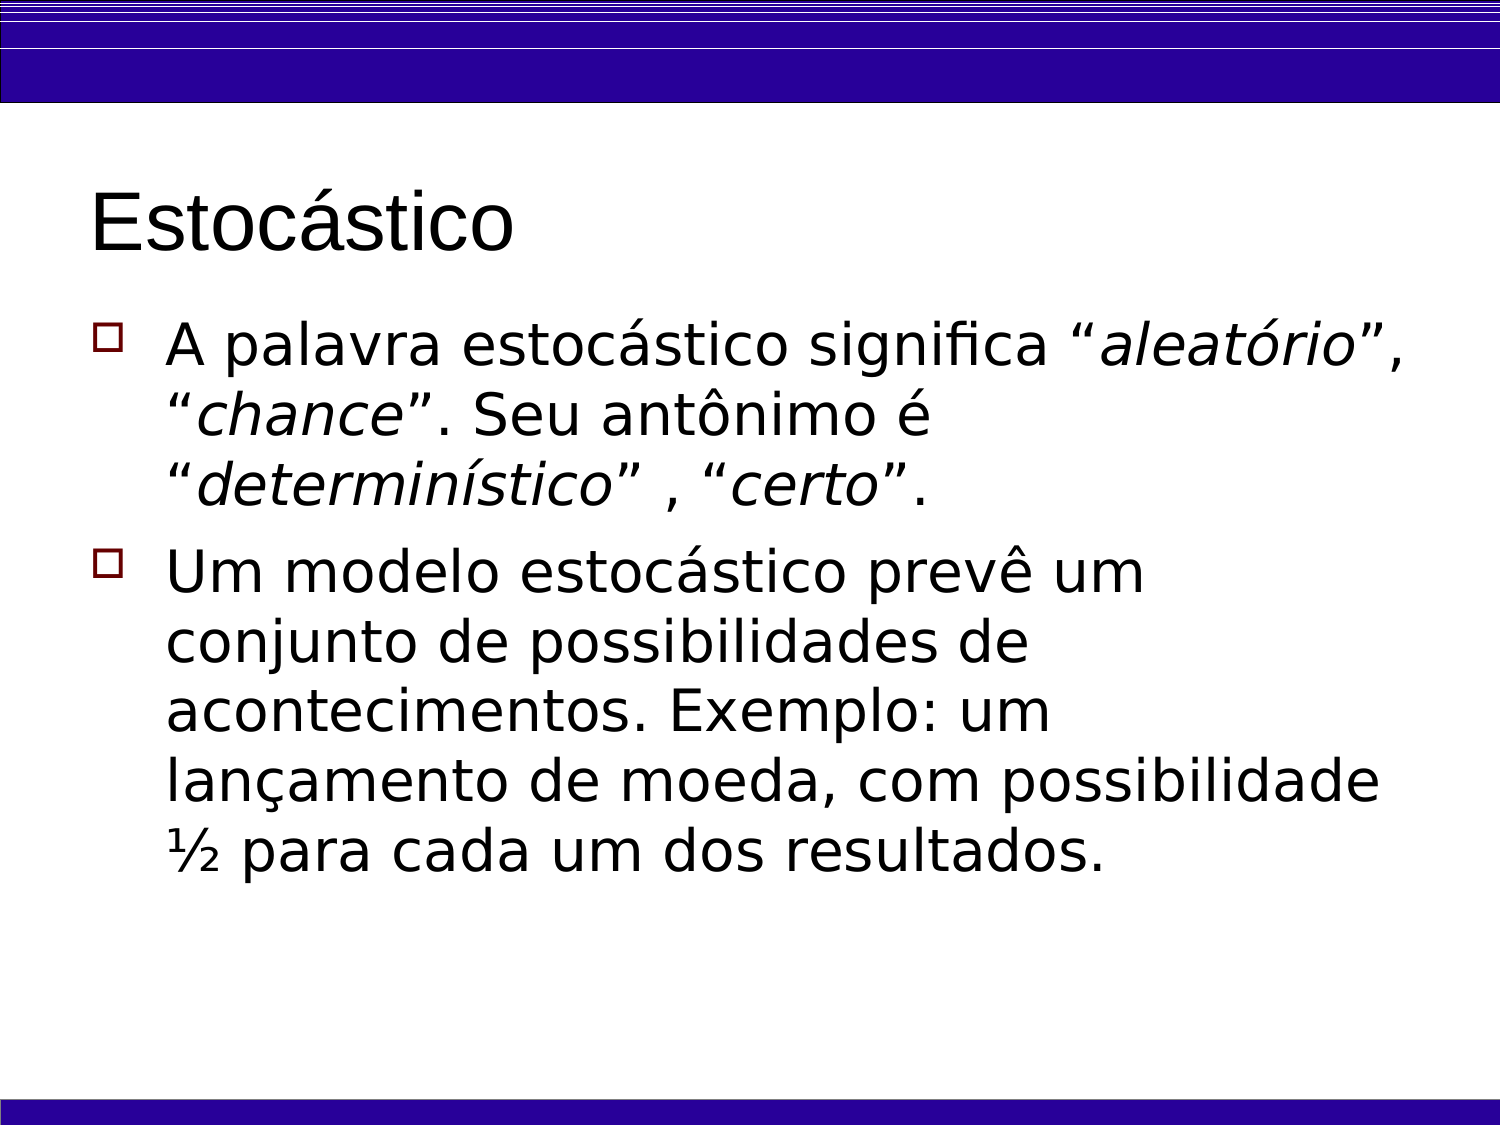

# Estocástico
A palavra estocástico significa “aleatório”, “chance”. Seu antônimo é “determinístico” , “certo”.
Um modelo estocástico prevê um conjunto de possibilidades de acontecimentos. Exemplo: um lançamento de moeda, com possibilidade ½ para cada um dos resultados.